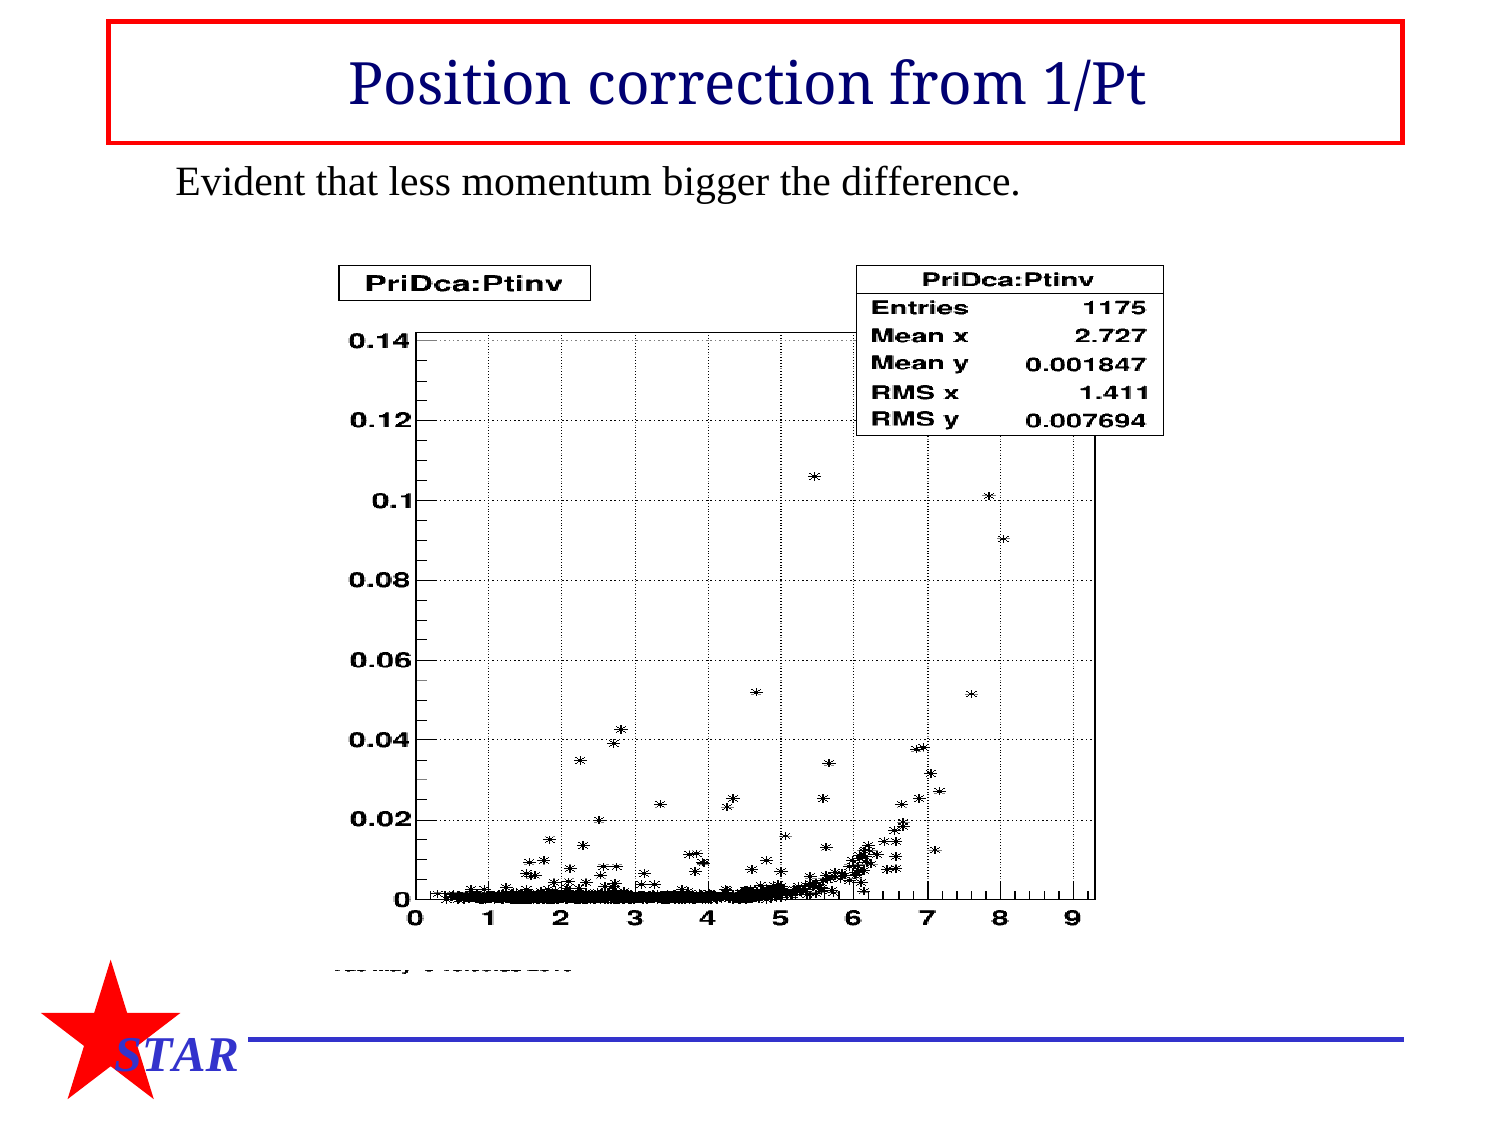

# Position correction from 1/Pt
Evident that less momentum bigger the difference.